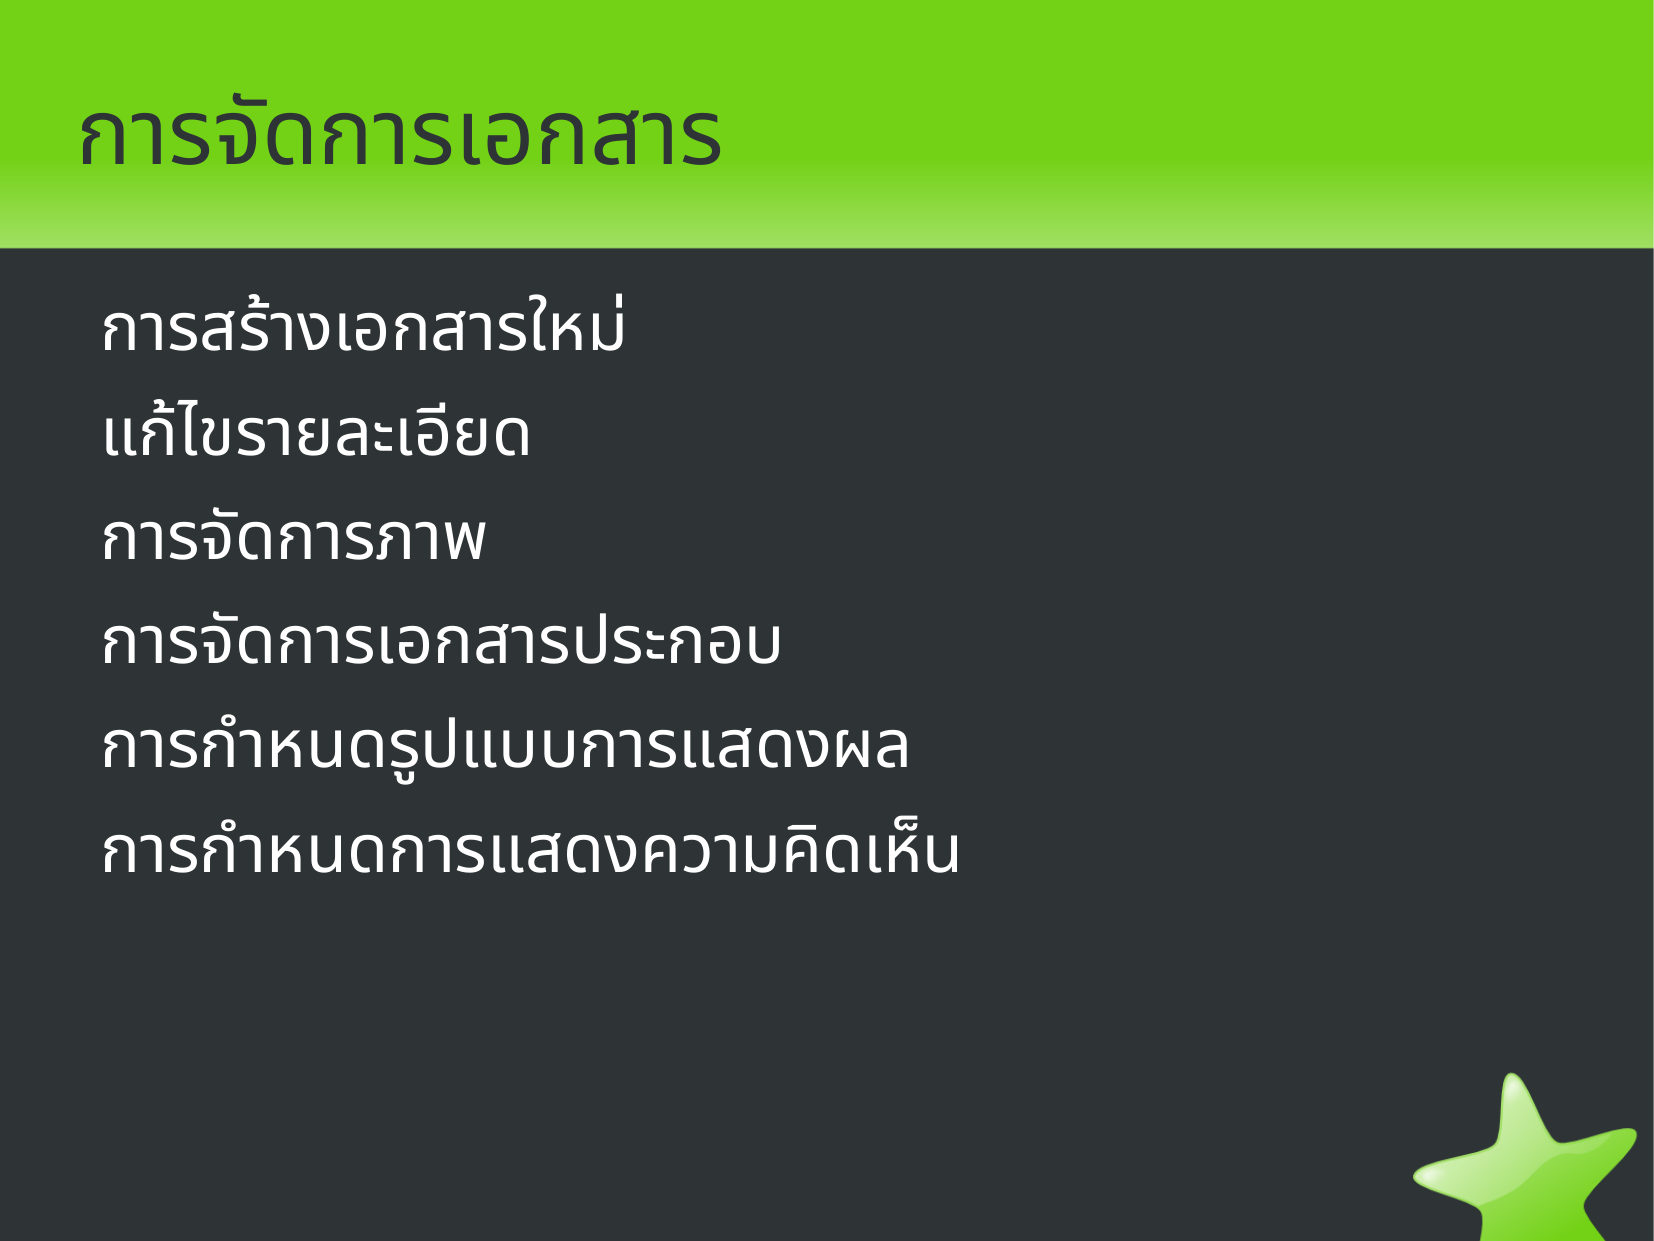

# การจัดการเอกสาร
การสร้างเอกสารใหม่
แก้ไขรายละเอียด
การจัดการภาพ
การจัดการเอกสารประกอบ
การกำหนดรูปแบบการแสดงผล
การกำหนดการแสดงความคิดเห็น